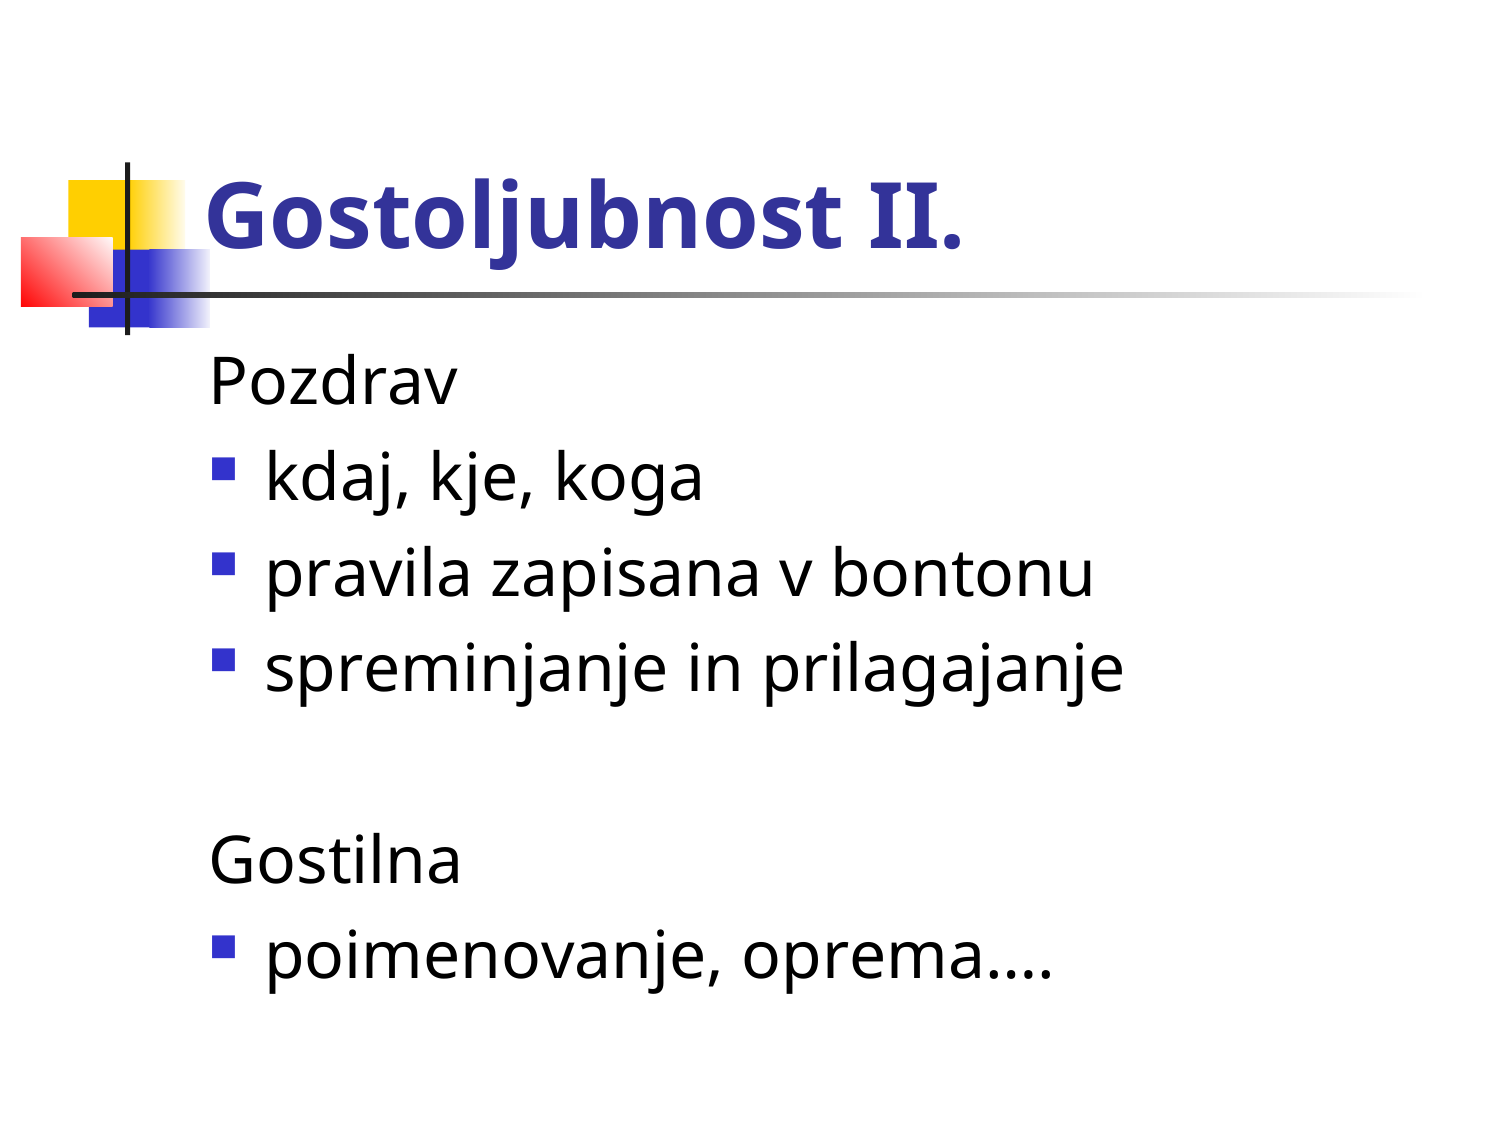

# Gostoljubnost II.
Pozdrav
kdaj, kje, koga
pravila zapisana v bontonu
spreminjanje in prilagajanje
Gostilna
poimenovanje, oprema….